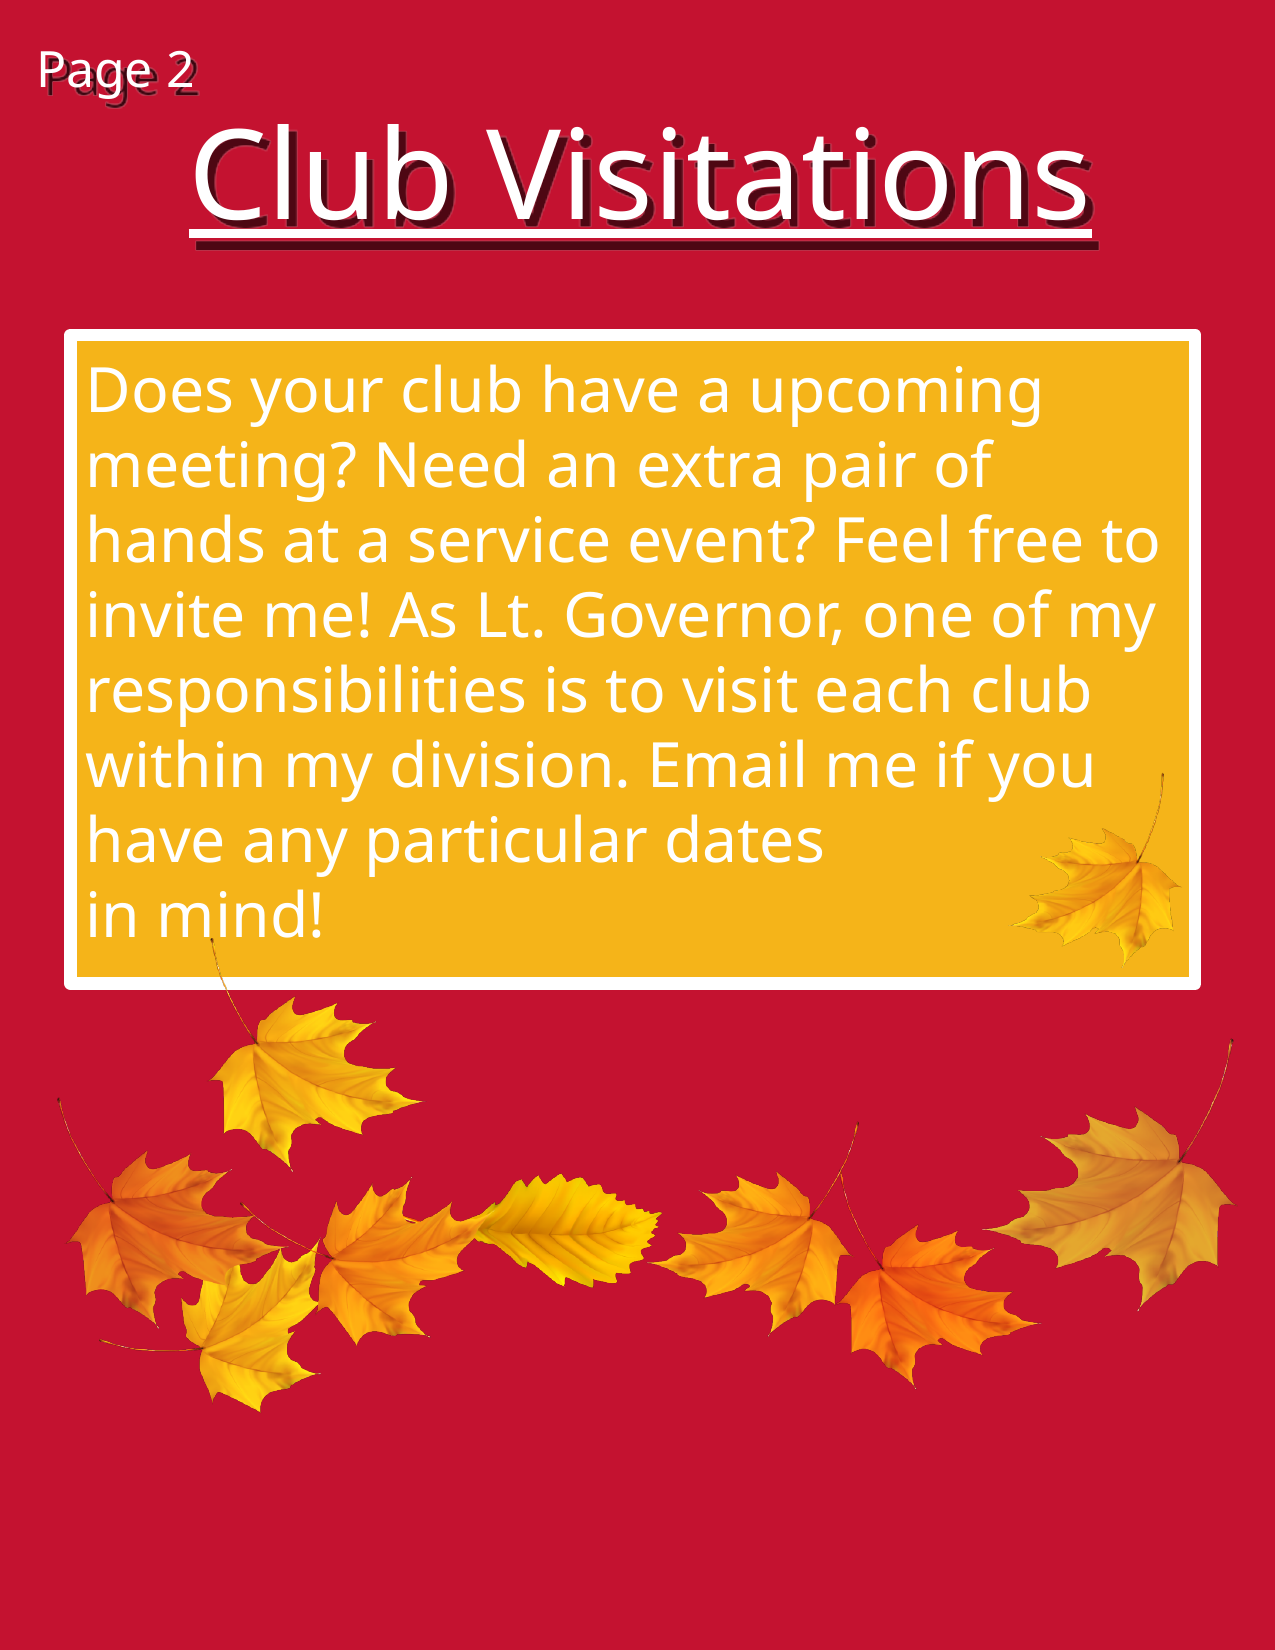

Page 2
# Club Visitations
Does your club have a upcoming meeting? Need an extra pair of hands at a service event? Feel free to invite me! As Lt. Governor, one of my responsibilities is to visit each club within my division. Email me if you have any particular dates
in mind!